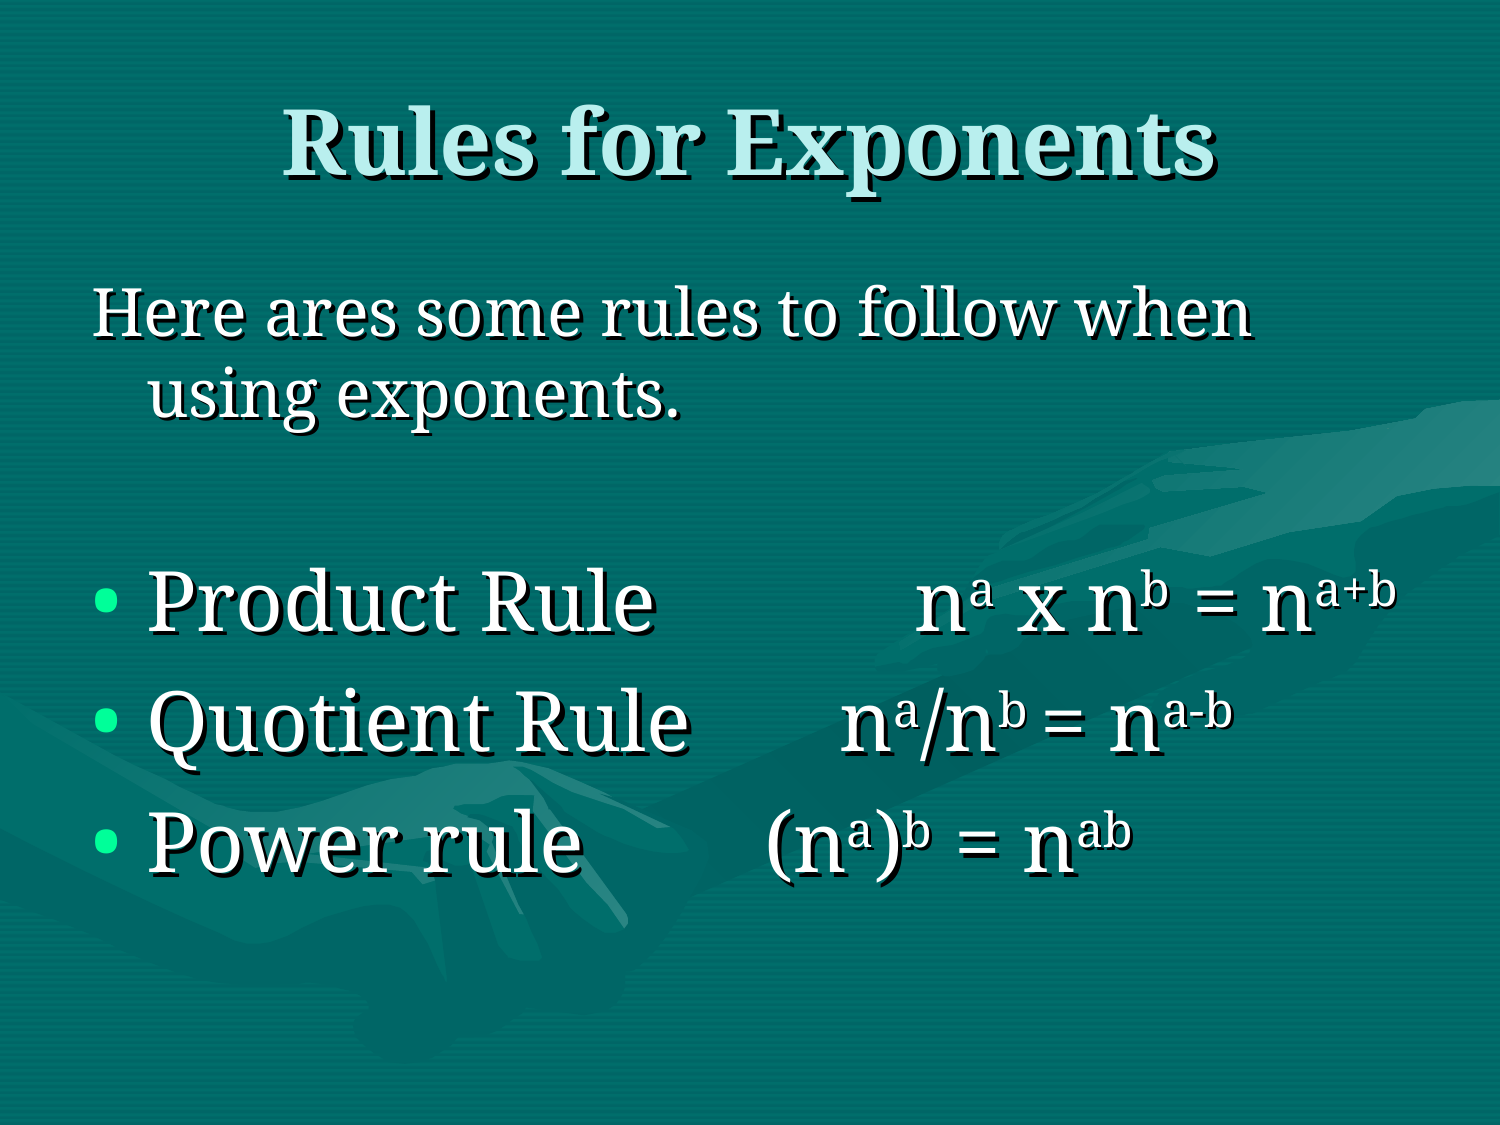

# Rules for Exponents
Here ares some rules to follow when using exponents.
Product Rule 		na x nb = na+b
Quotient Rule		na/nb = na-b
Power rule			(na)b = nab